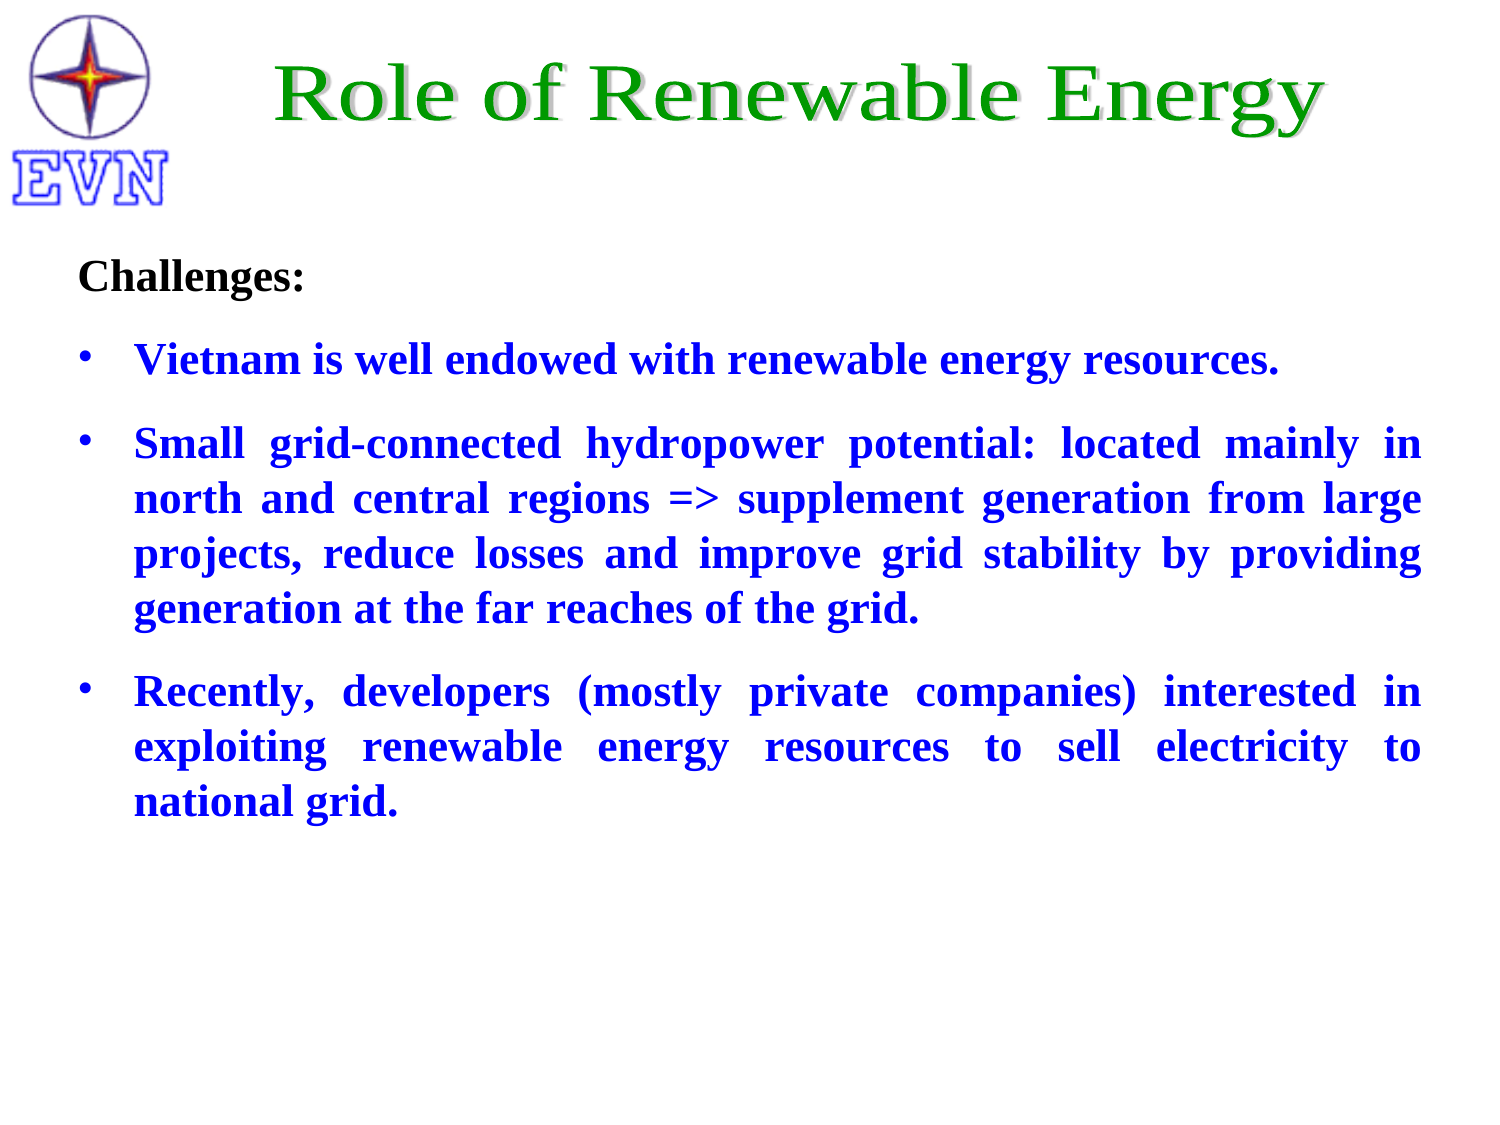

Role of Renewable Energy
Challenges:
Vietnam is well endowed with renewable energy resources.
Small grid-connected hydropower potential: located mainly in north and central regions => supplement generation from large projects, reduce losses and improve grid stability by providing generation at the far reaches of the grid.
Recently, developers (mostly private companies) interested in exploiting renewable energy resources to sell electricity to national grid.